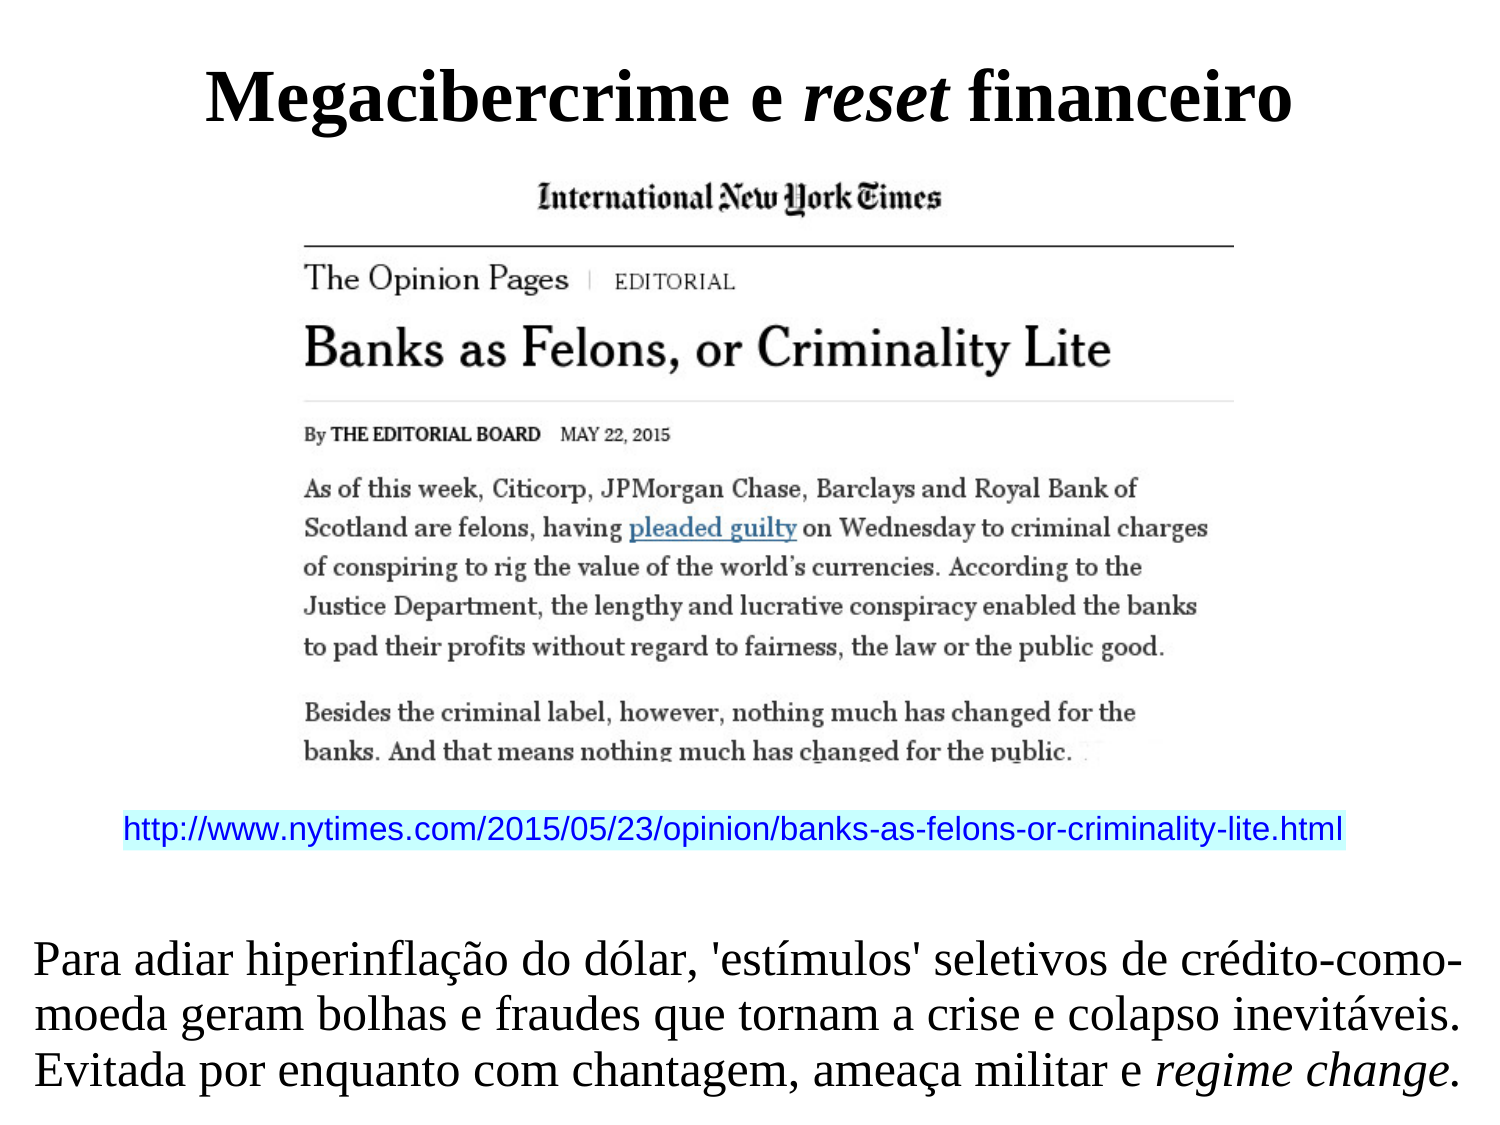

# Megacibercrime e reset financeiro
http://www.nytimes.com/2015/05/23/opinion/banks-as-felons-or-criminality-lite.html
Para adiar hiperinflação do dólar, 'estímulos' seletivos de crédito-como-
moeda geram bolhas e fraudes que tornam a crise e colapso inevitáveis.
Evitada por enquanto com chantagem, ameaça militar e regime change.